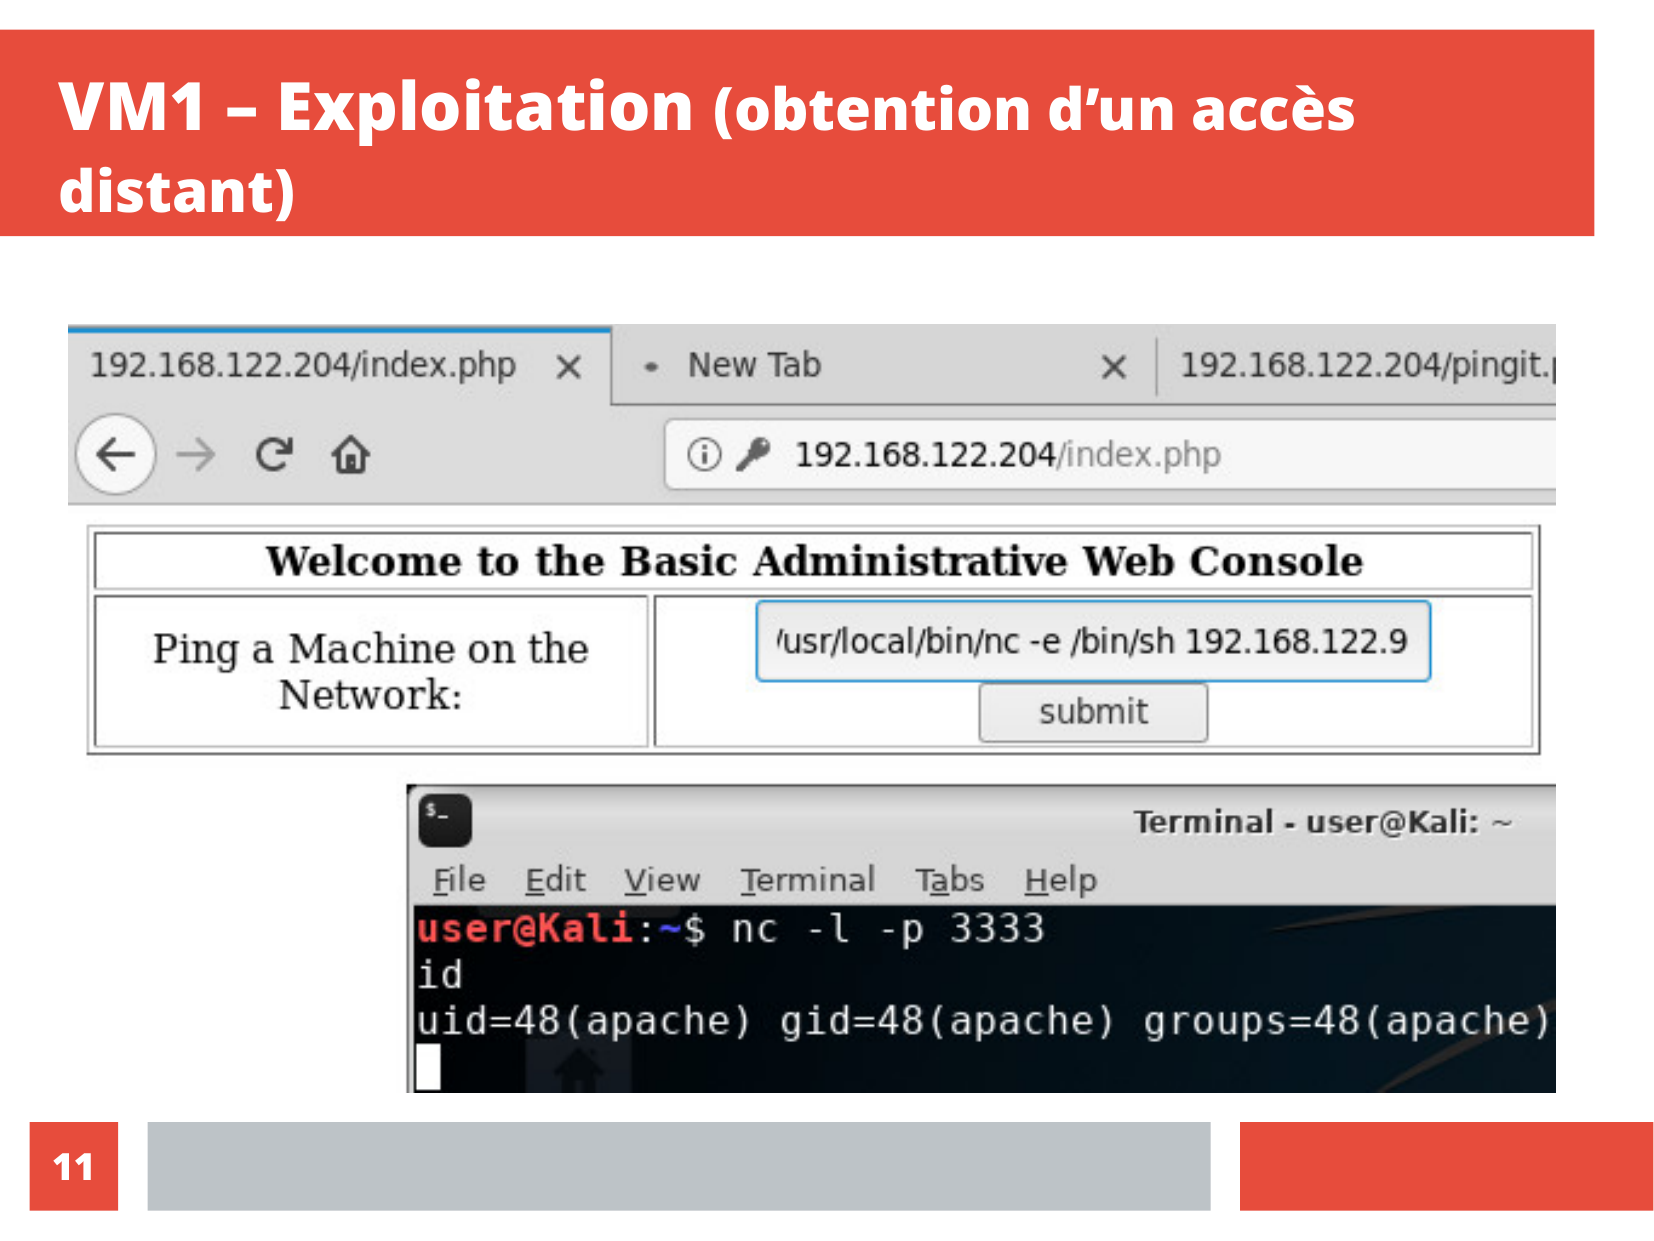

# VM1 – Exploitation (obtention d’un accès distant)
11